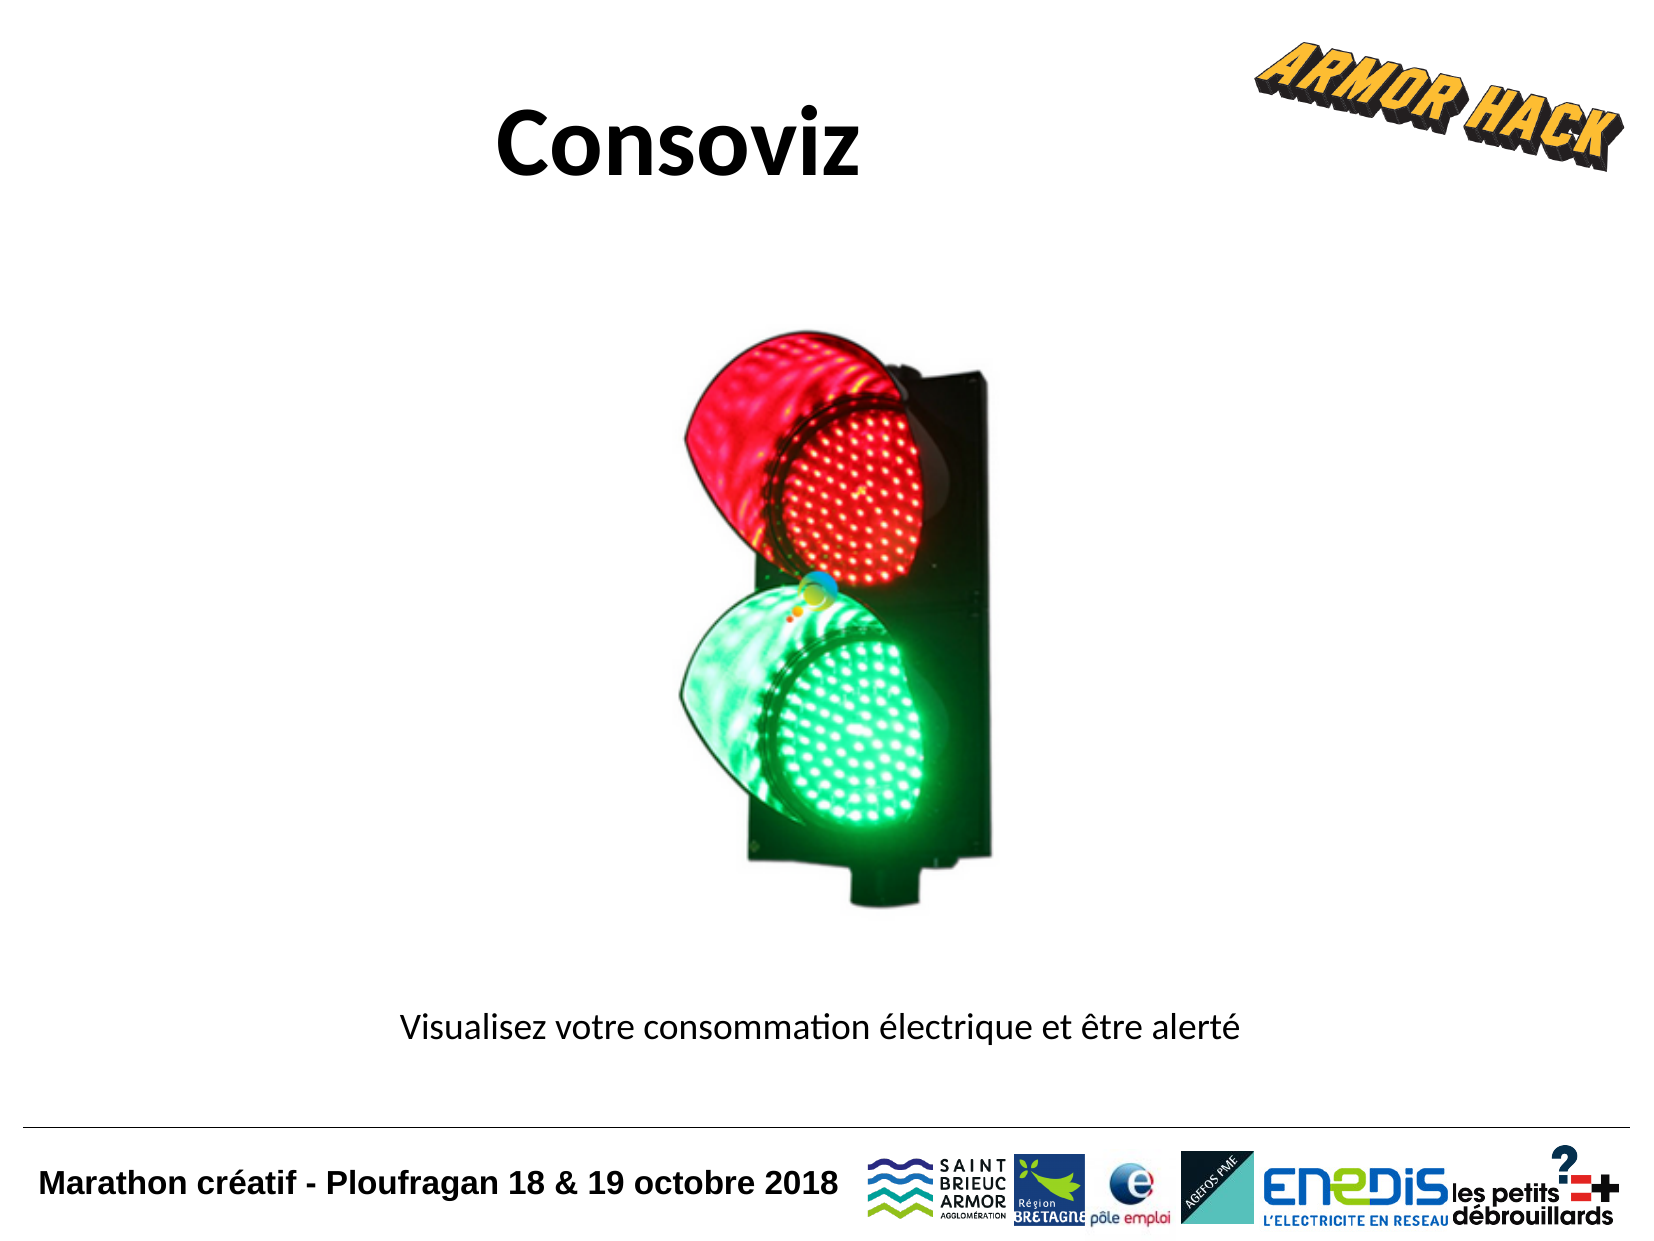

# Consoviz
Visualisez votre consommation électrique et être alerté
Marathon créatif - Ploufragan 18 & 19 octobre 2018